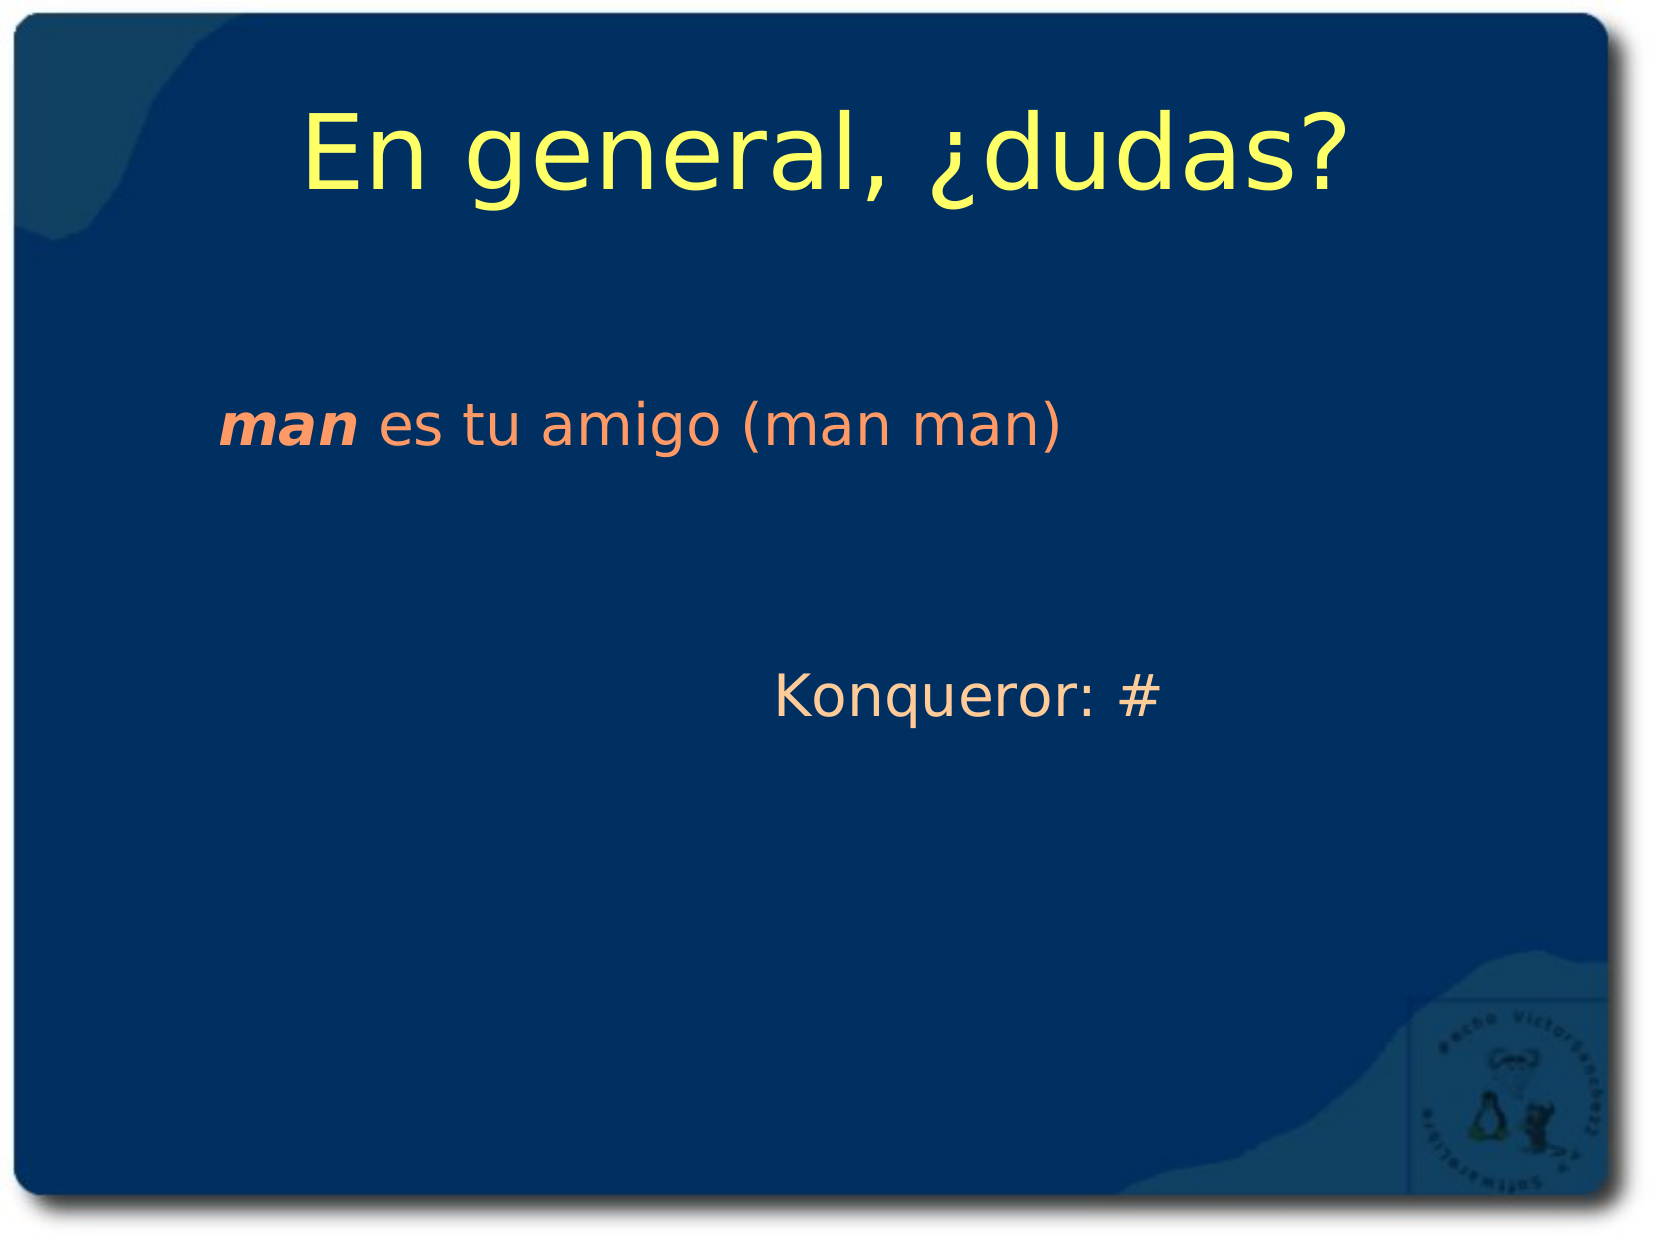

En general, ¿dudas?
#
man es tu amigo (man man)
 Konqueror: #